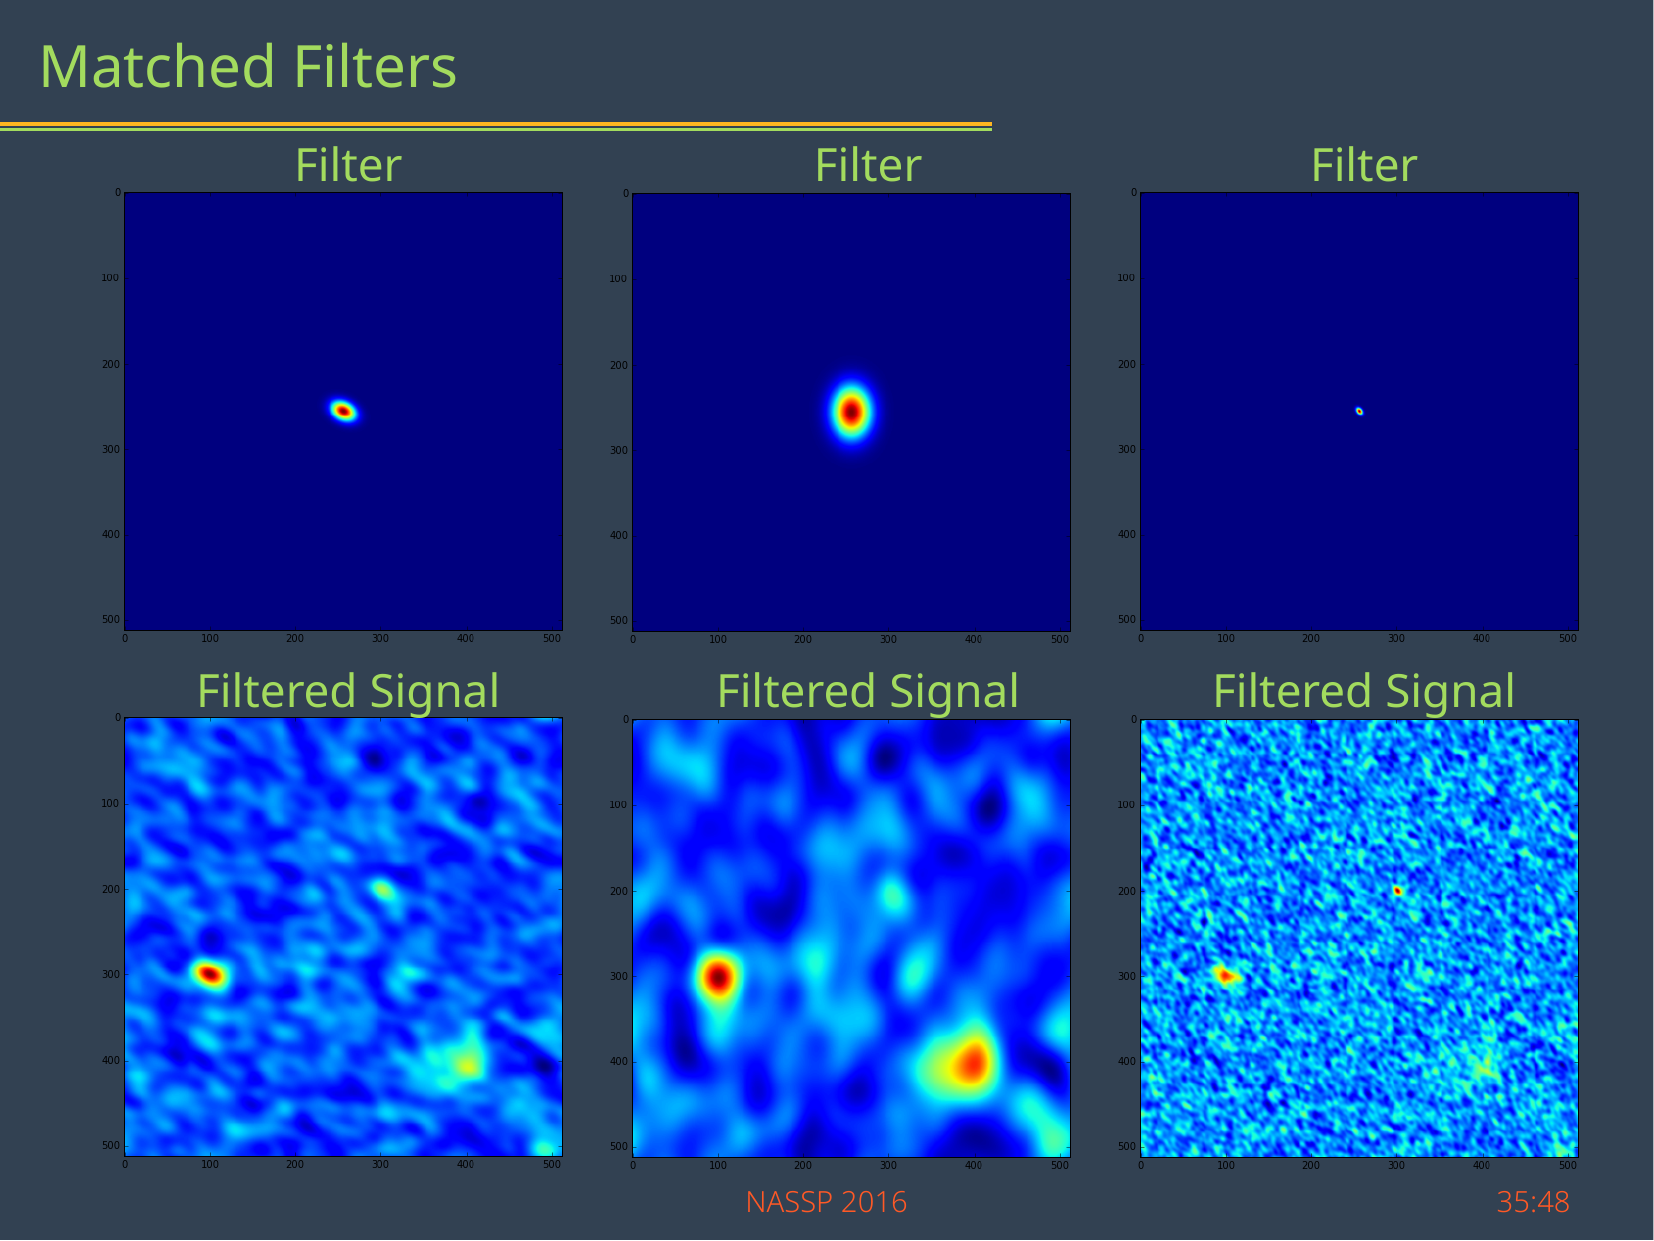

Matched Filters
Filter
Filter
Filter
Filtered Signal
Filtered Signal
Filtered Signal
NASSP 2016
35